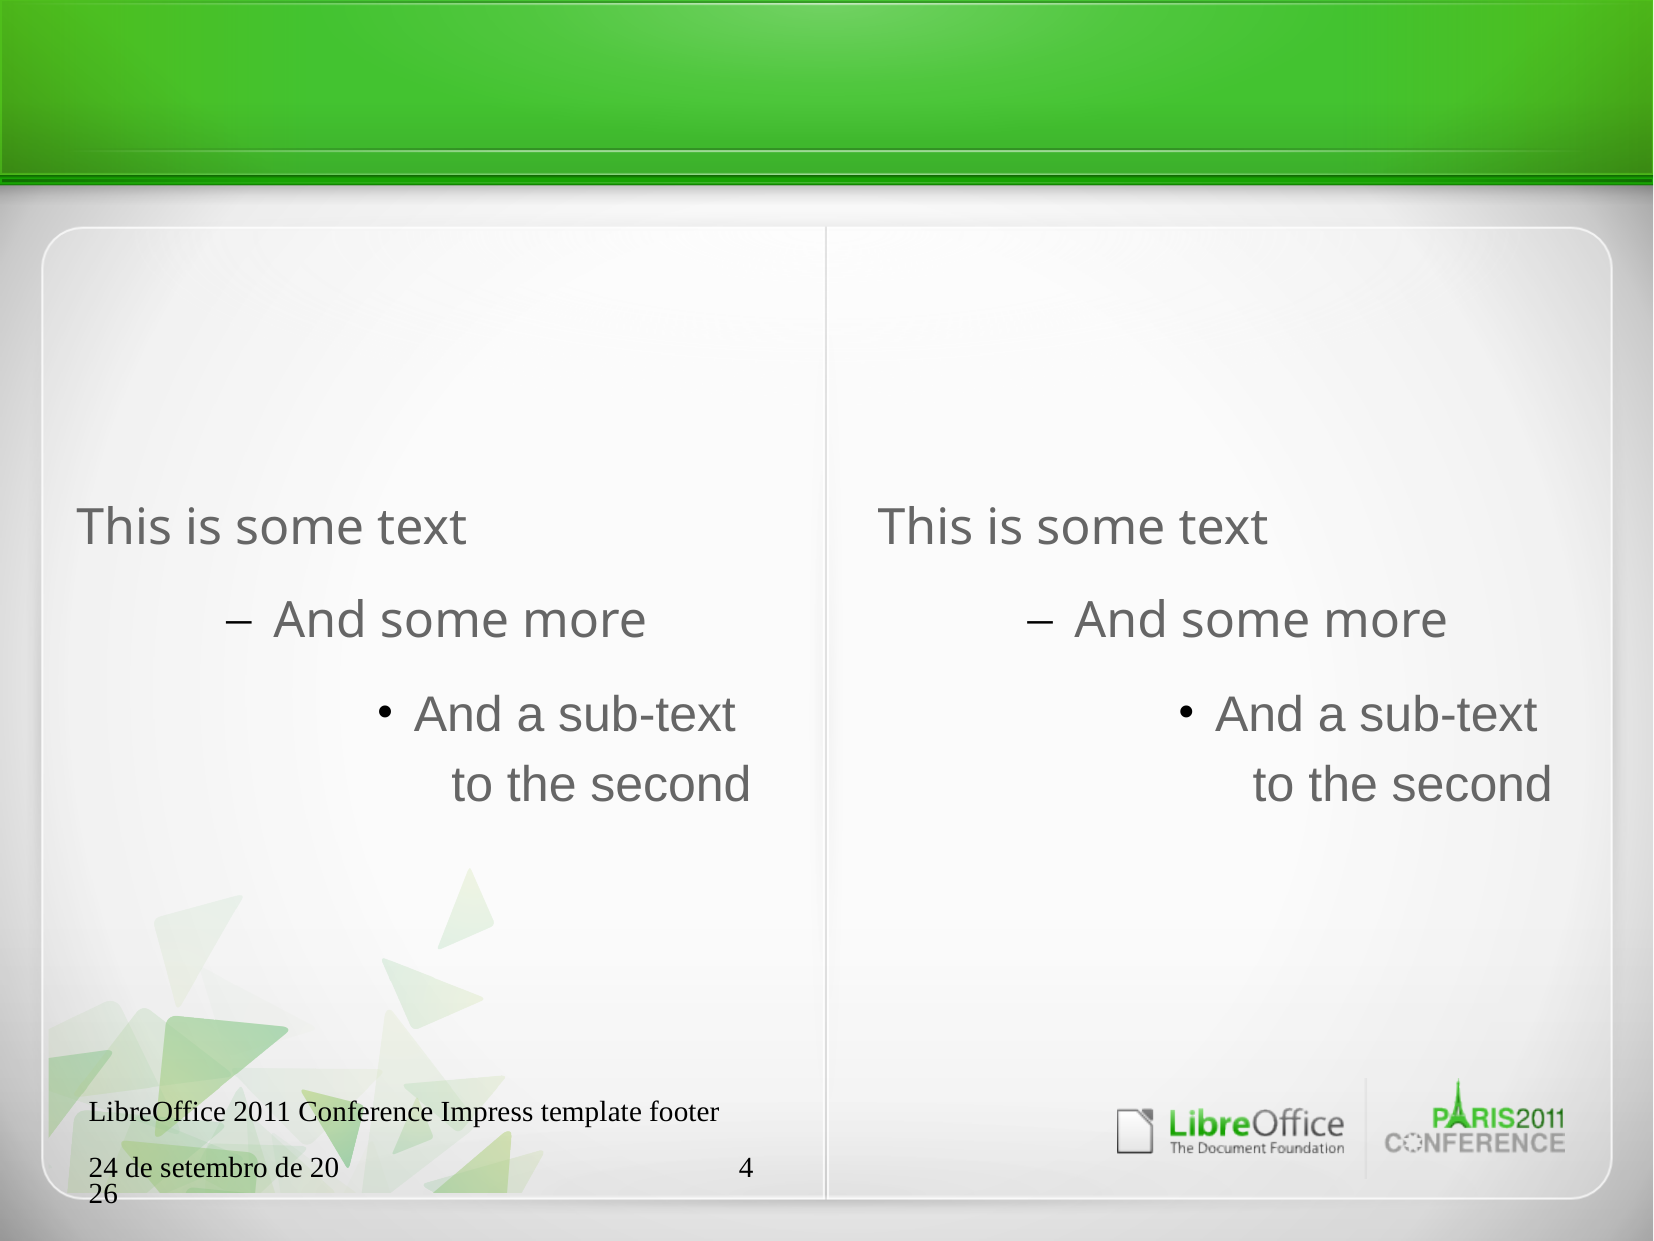

# This is some text
And some more
And a sub-text to the second
This is some text
And some more
And a sub-text to the second
LibreOffice 2011 Conference Impress template footer
4